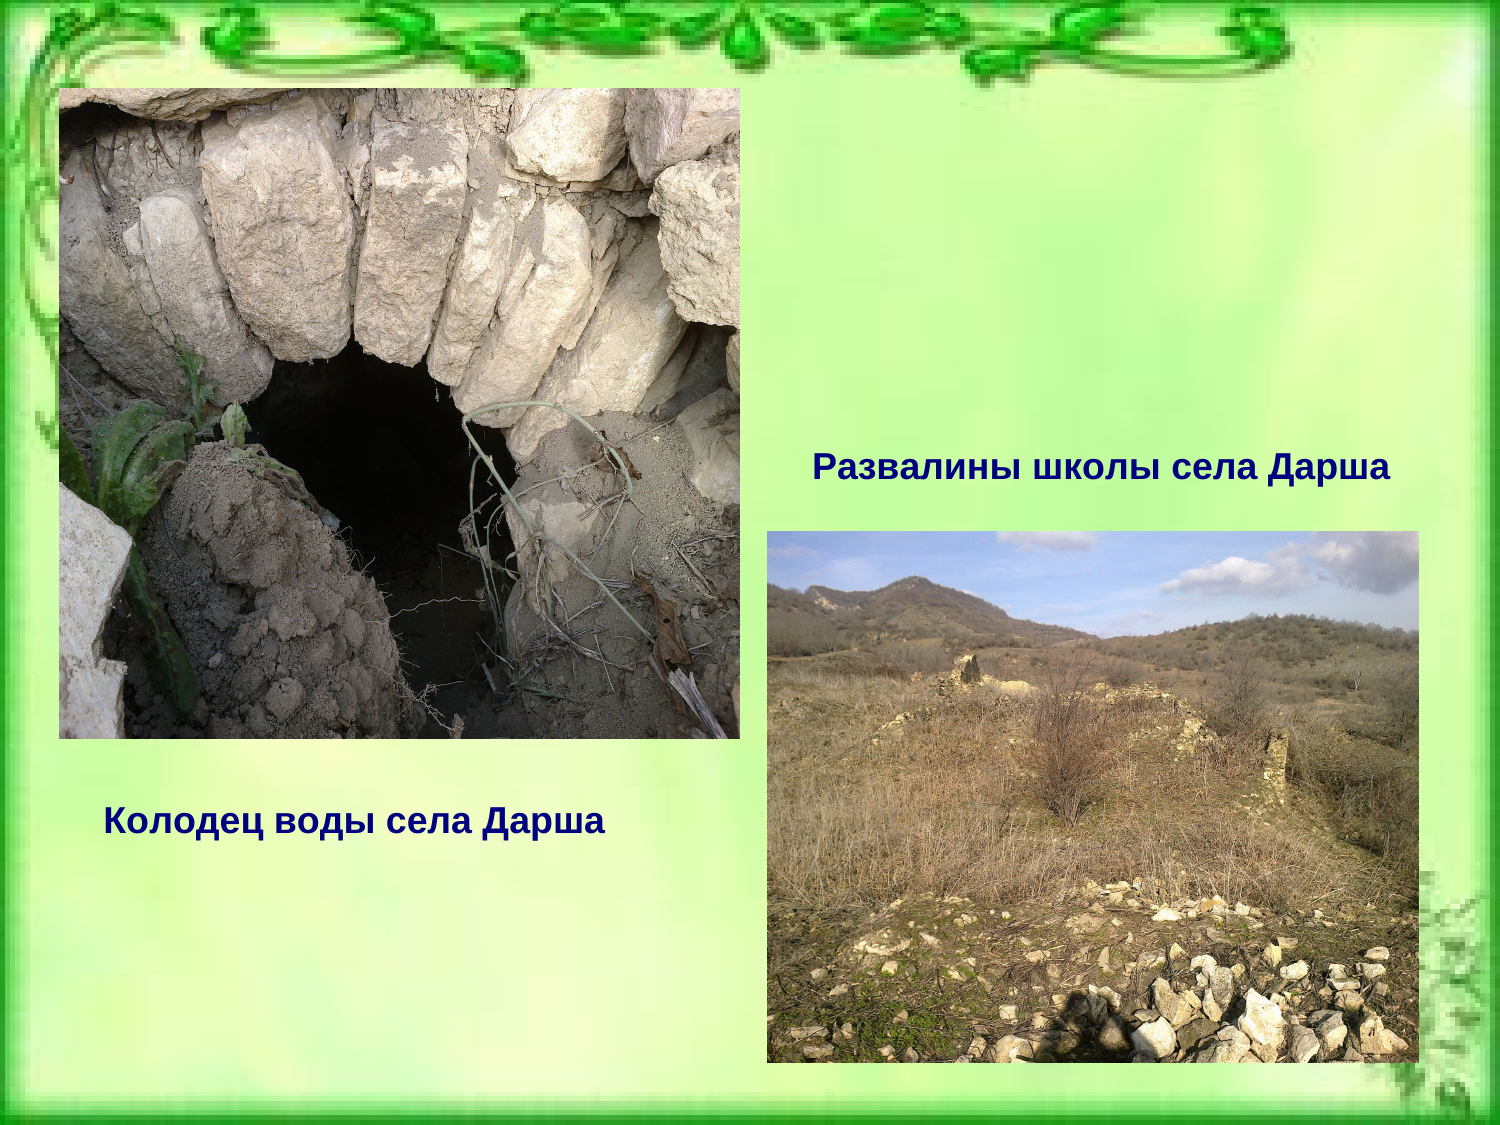

Развалины школы села Дарша
Колодец воды села Дарша